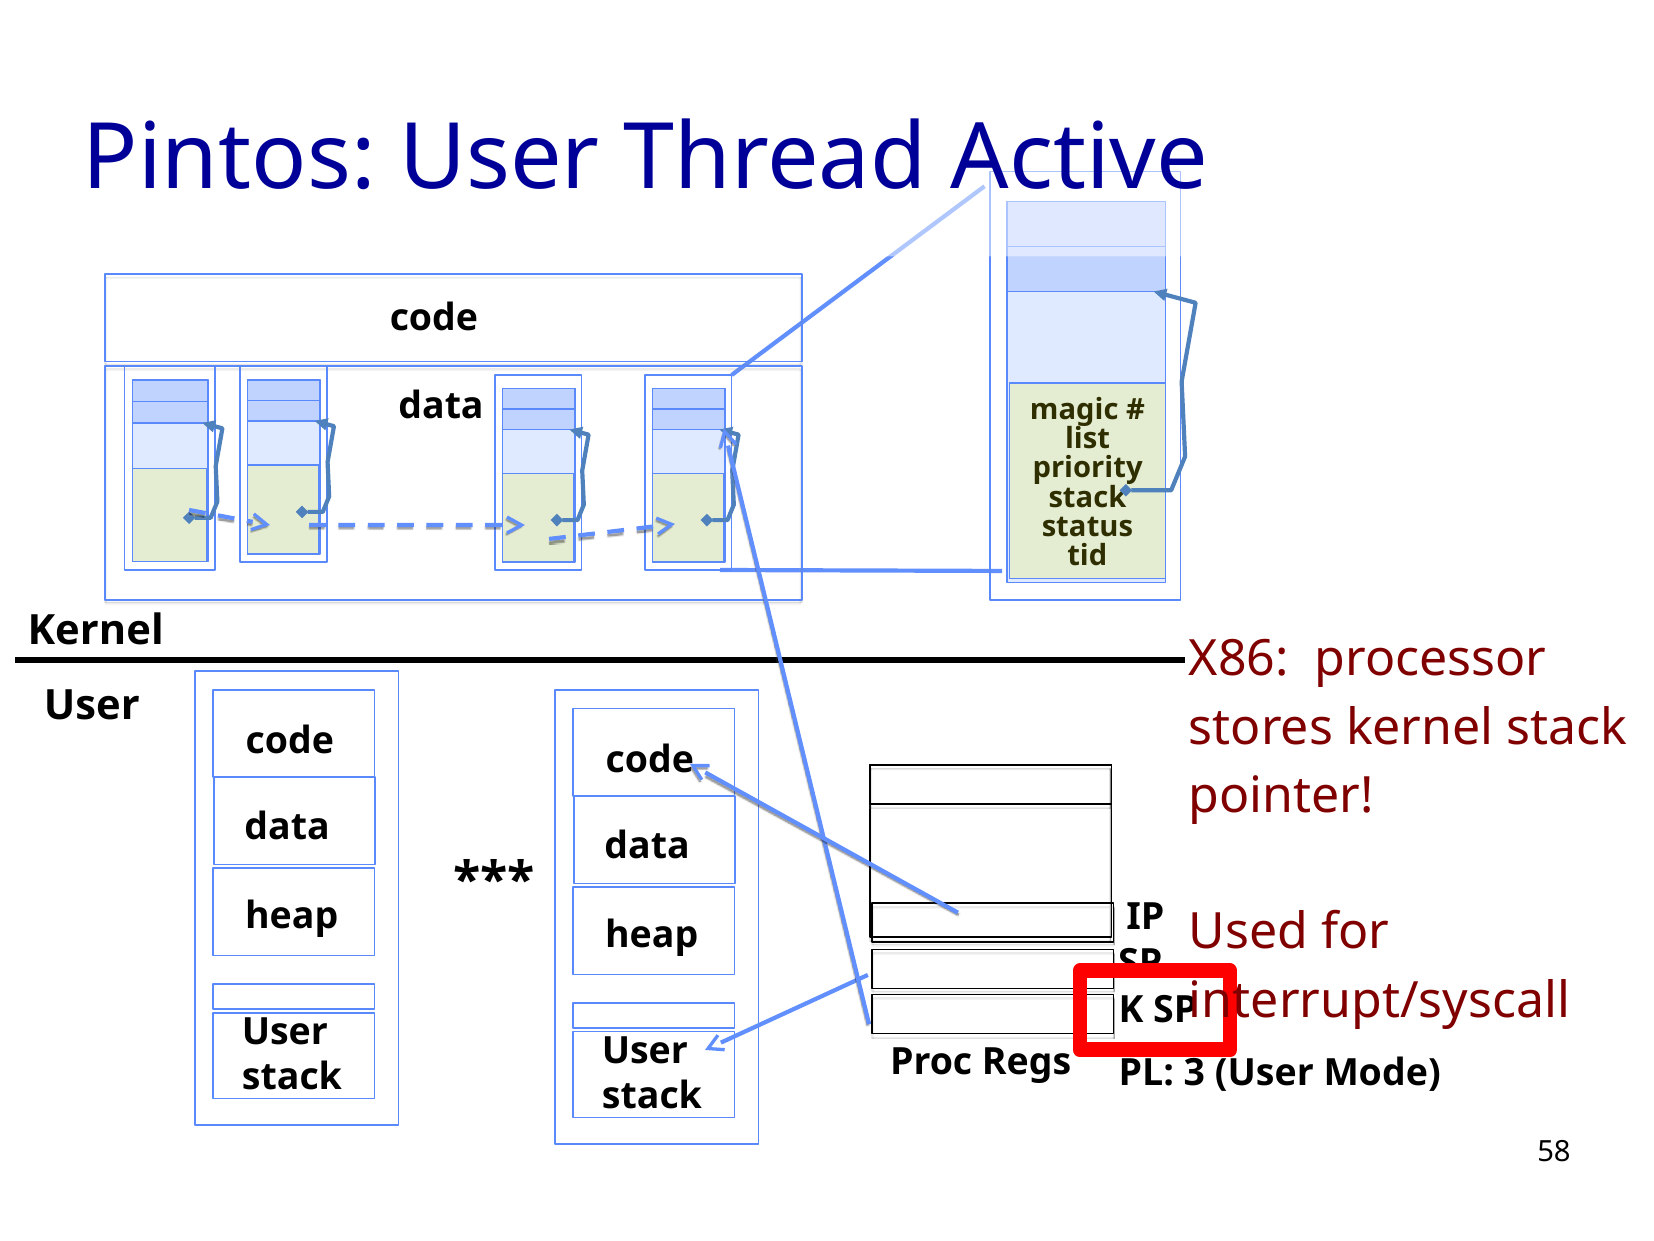

# Pintos: User Thread Active
magic #
list
priority
stack
status
tid
code
data
Kernel
X86: processor stores kernel stack pointer!
Used for interrupt/syscall
User
code
data
heap
User
stack
code
data
heap
User
stack
IP
SP
K SP
Proc Regs
PL: 3 (User Mode)
***
58